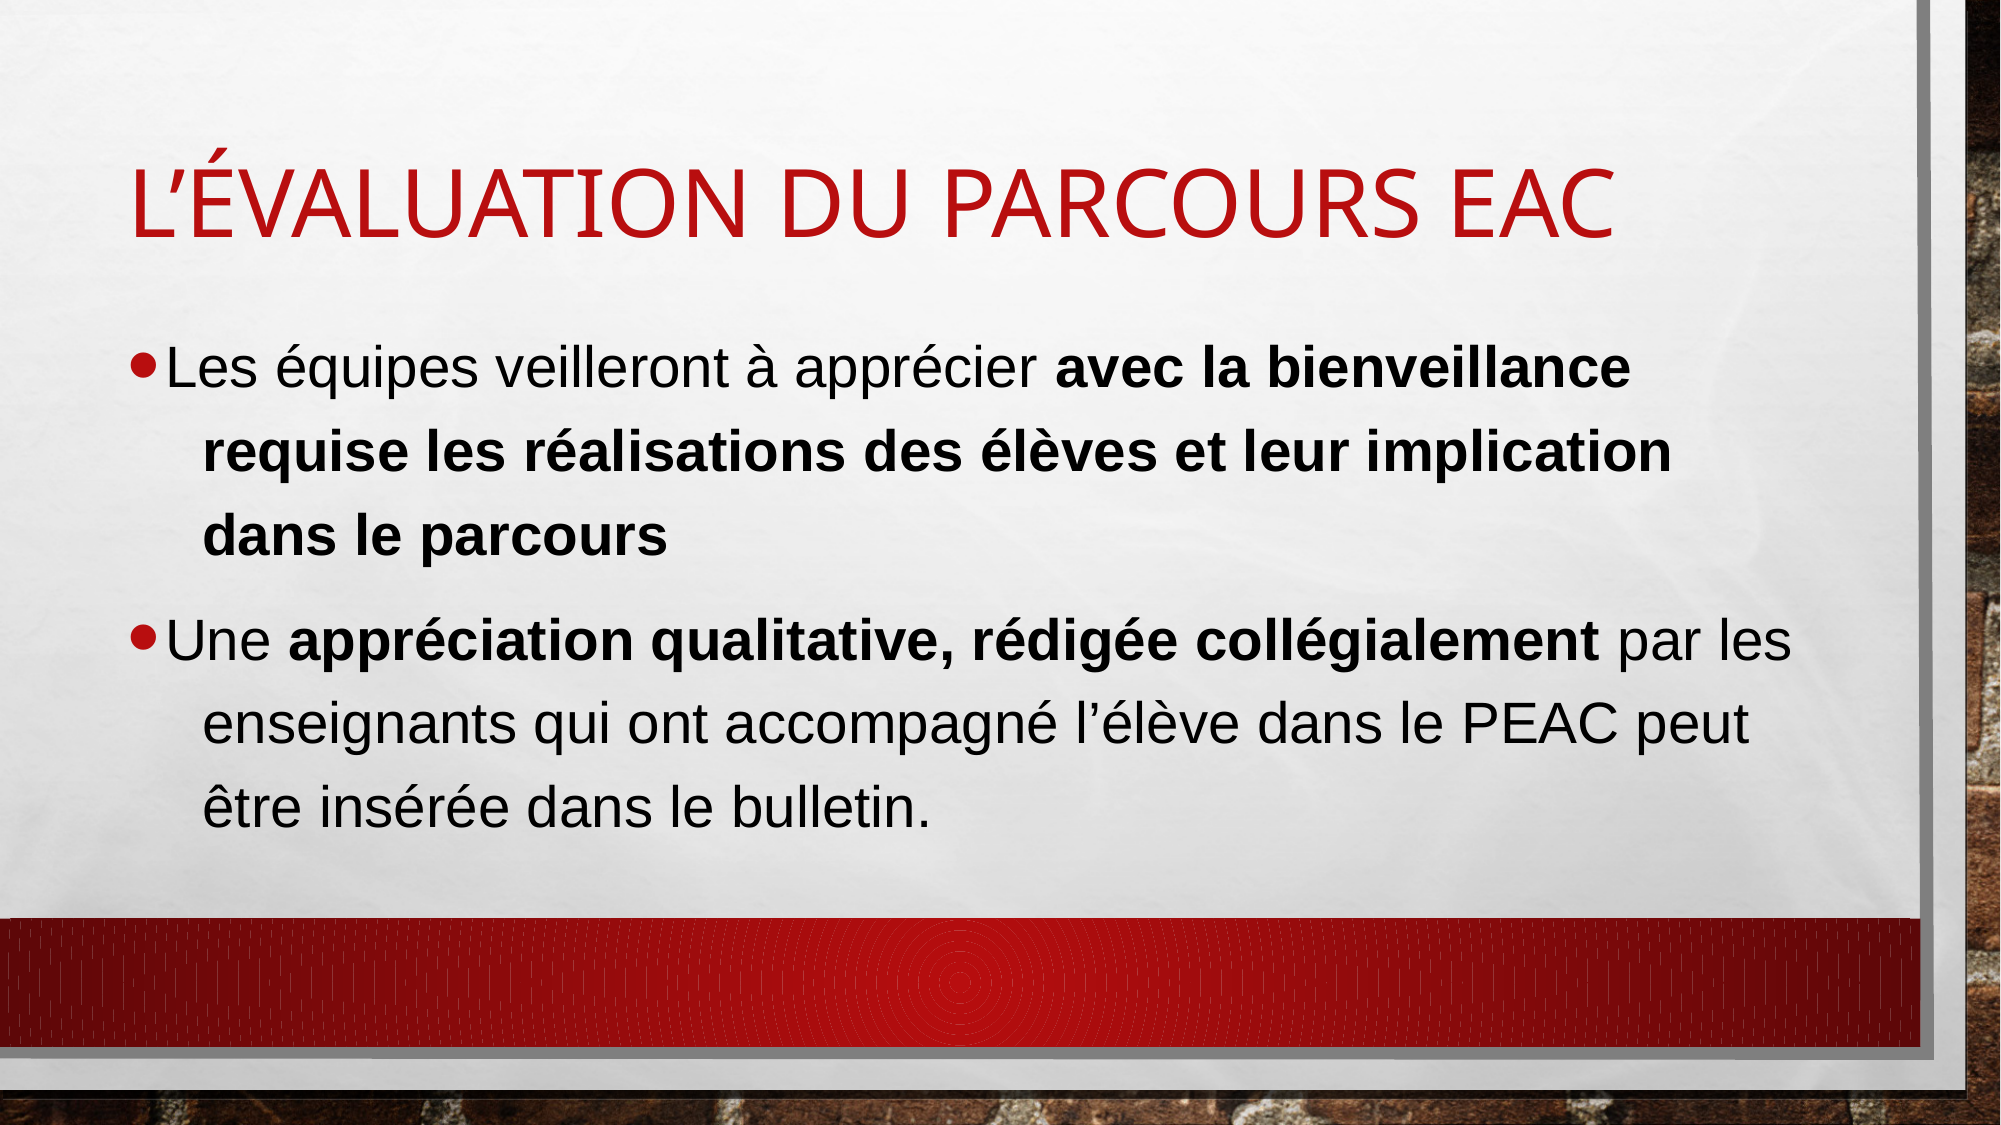

# L’évaluation du parcours eac
Les équipes veilleront à apprécier avec la bienveillance requise les réalisations des élèves et leur implication dans le parcours
Une appréciation qualitative, rédigée collégialement par les enseignants qui ont accompagné l’élève dans le PEAC peut être insérée dans le bulletin.